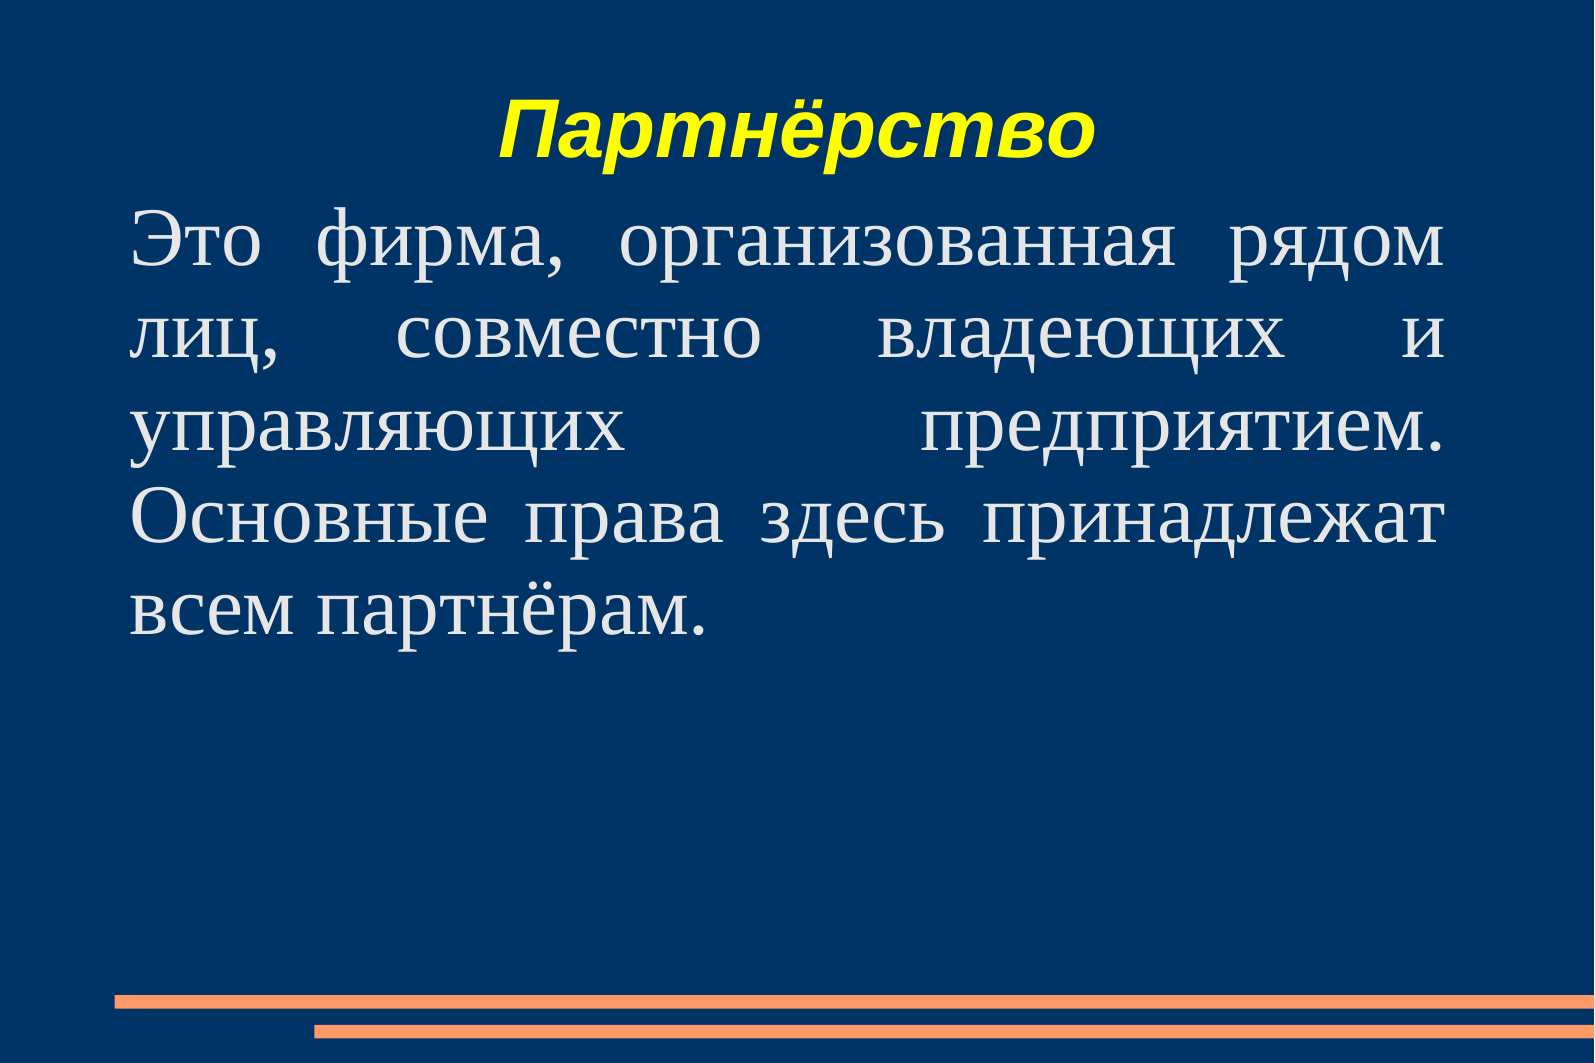

# Партнёрство
Это фирма, организованная рядом лиц, совместно владеющих и управляющих предприятием. Основные права здесь принадлежат всем партнёрам.